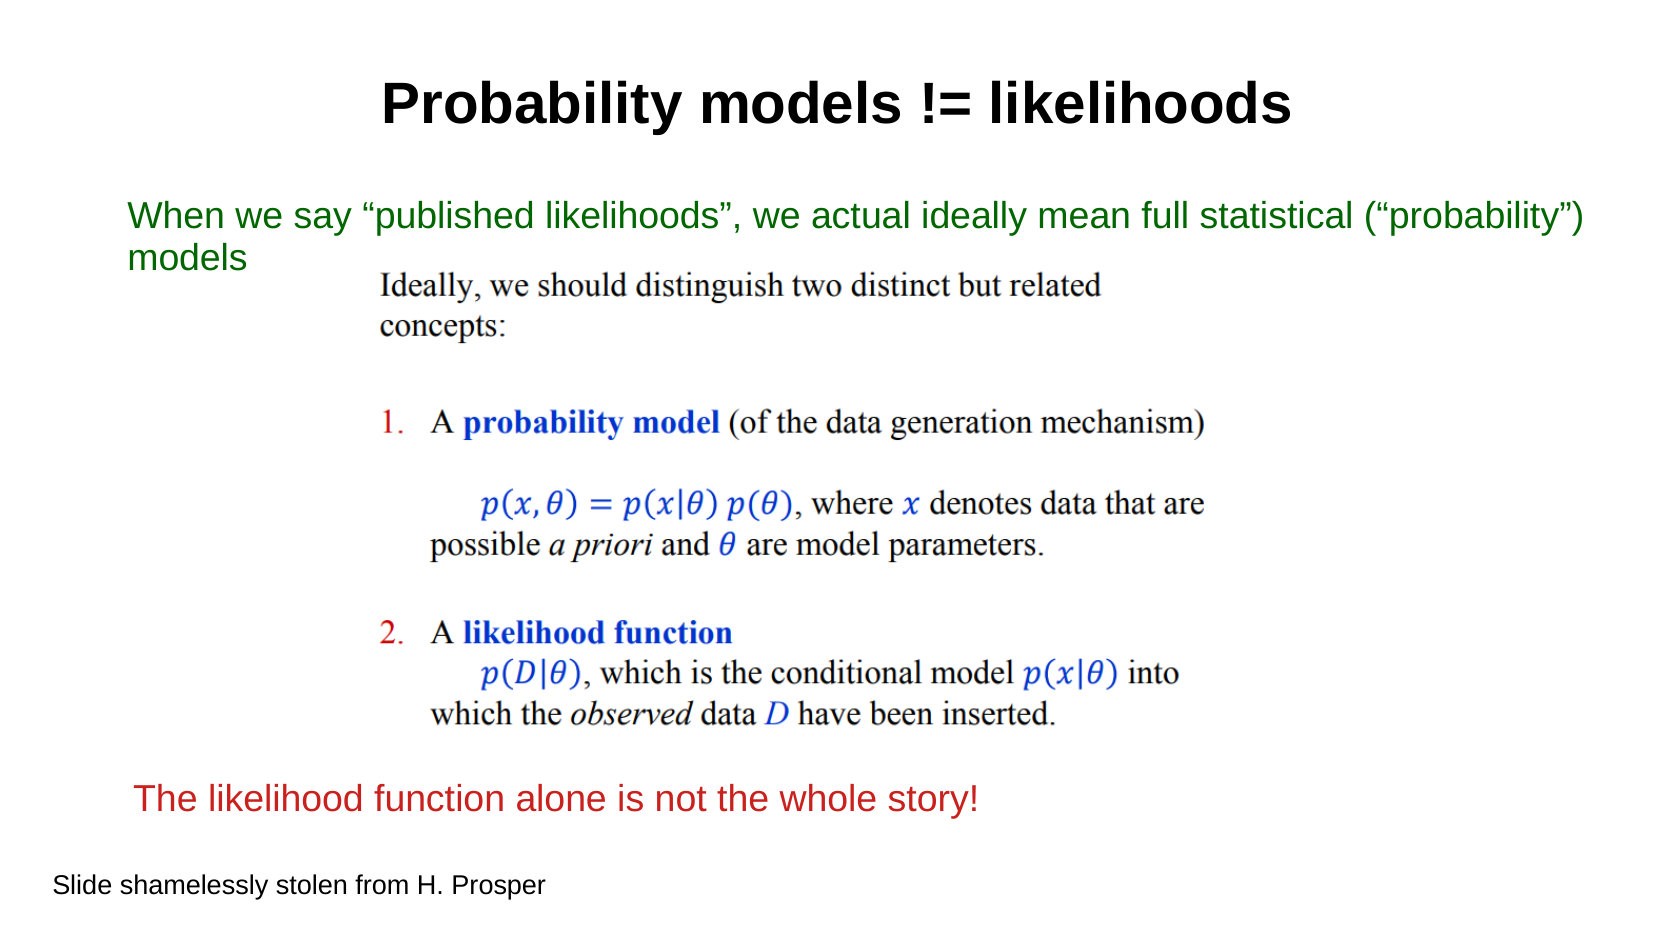

Probability models != likelihoods
When we say “published likelihoods”, we actual ideally mean full statistical (“probability”) models
The likelihood function alone is not the whole story!
Slide shamelessly stolen from H. Prosper